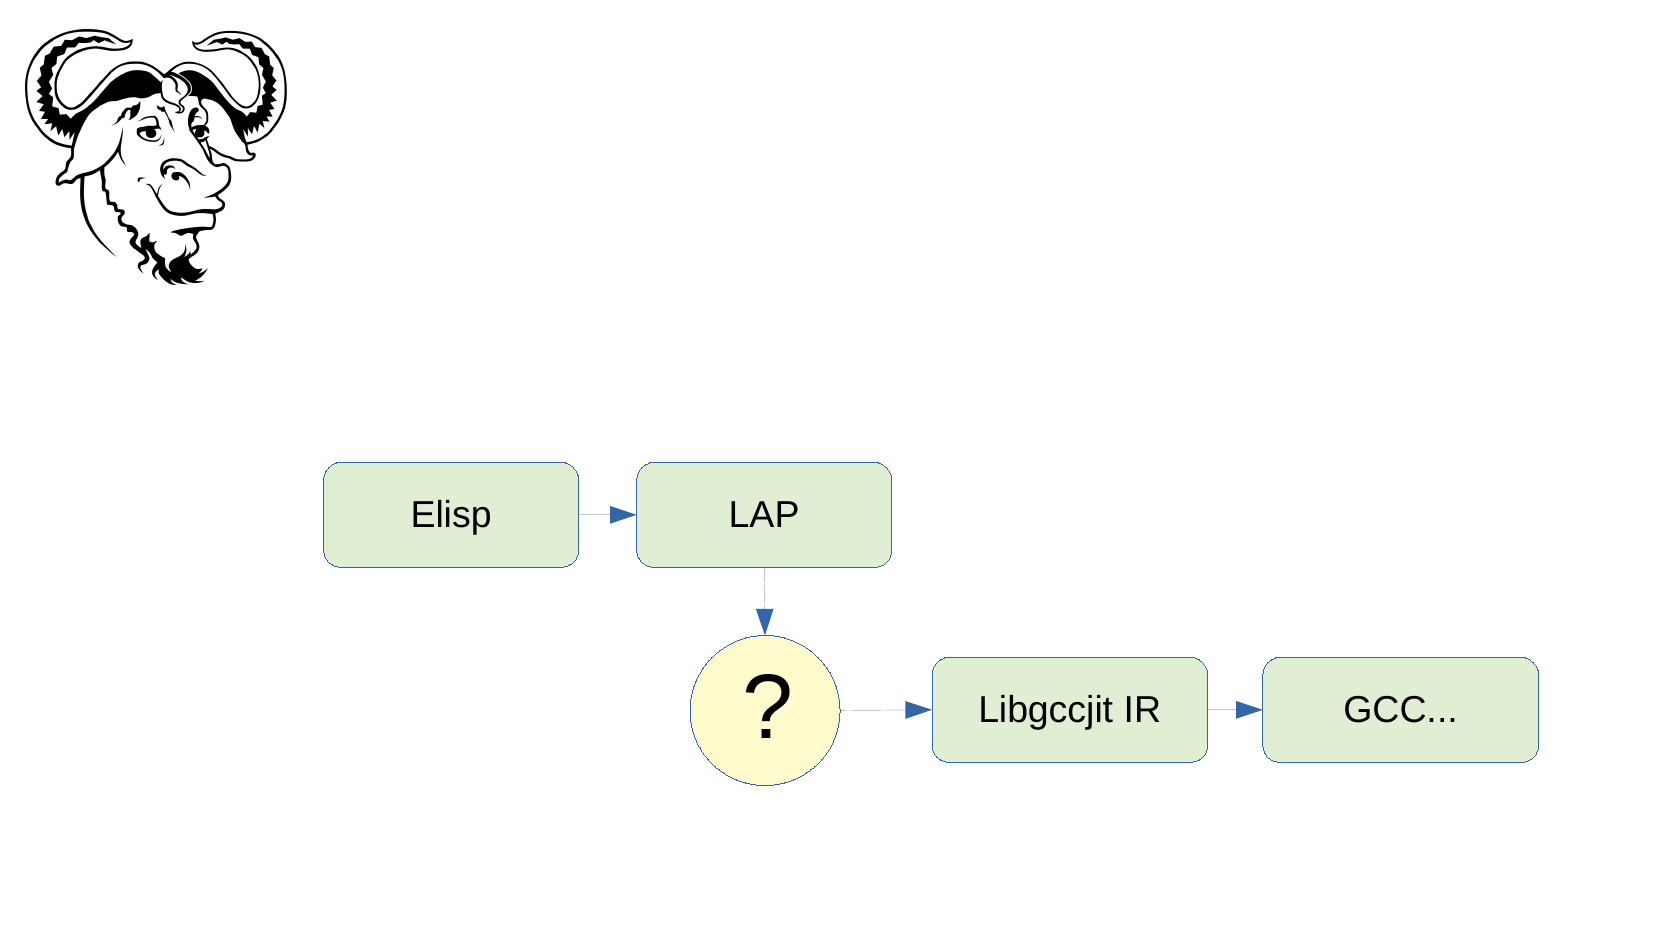

#
Elisp
LAP
?
Libgccjit IR
GCC...